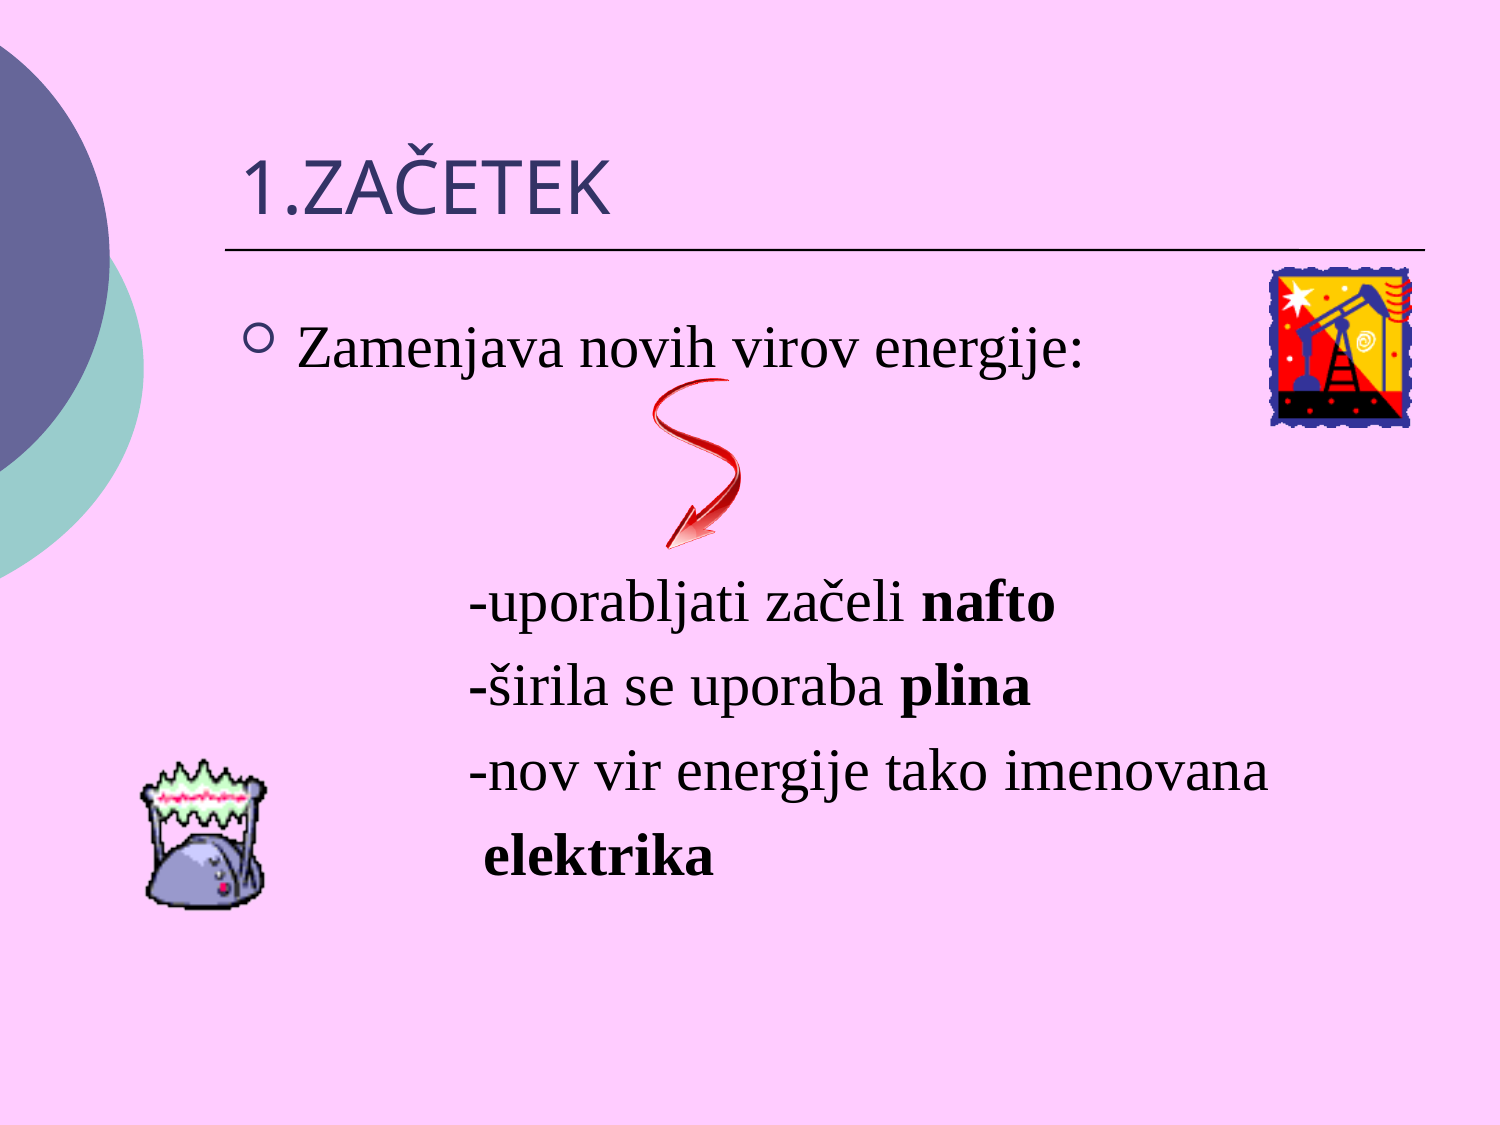

# 1.ZAČETEK
Zamenjava novih virov energije:
 -uporabljati začeli nafto
 -širila se uporaba plina
 -nov vir energije tako imenovana
 elektrika